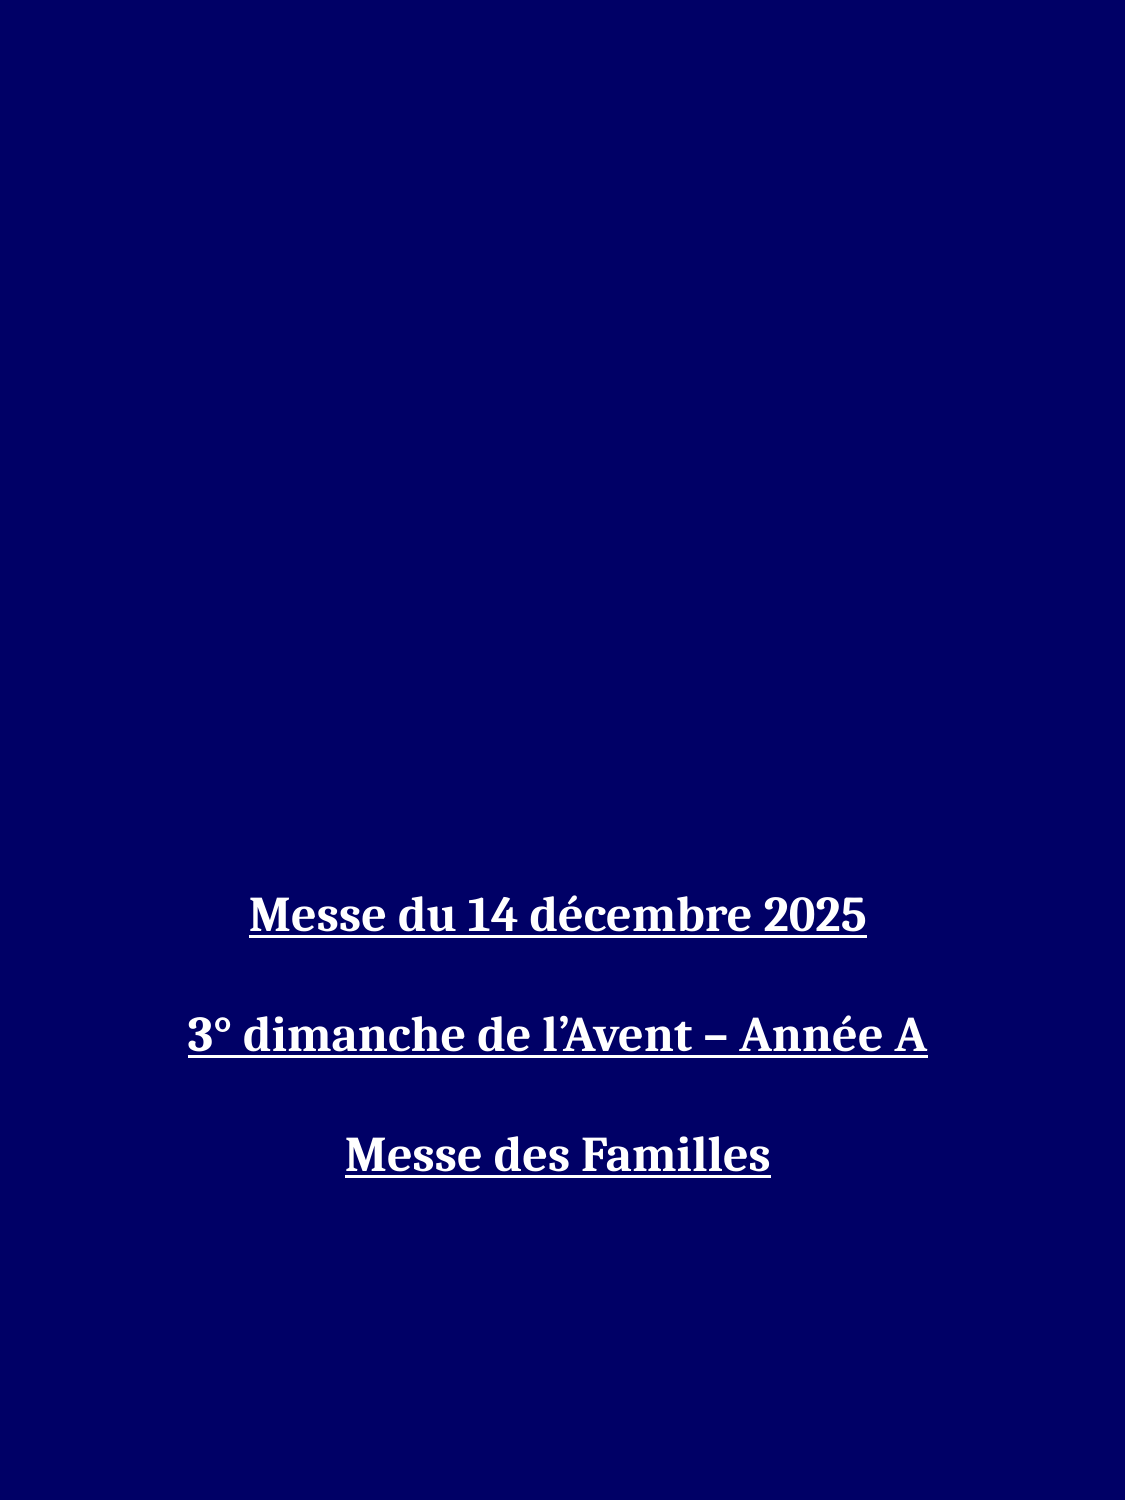

Messe du 14 décembre 2025
3° dimanche de l’Avent – Année A
Messe des Familles